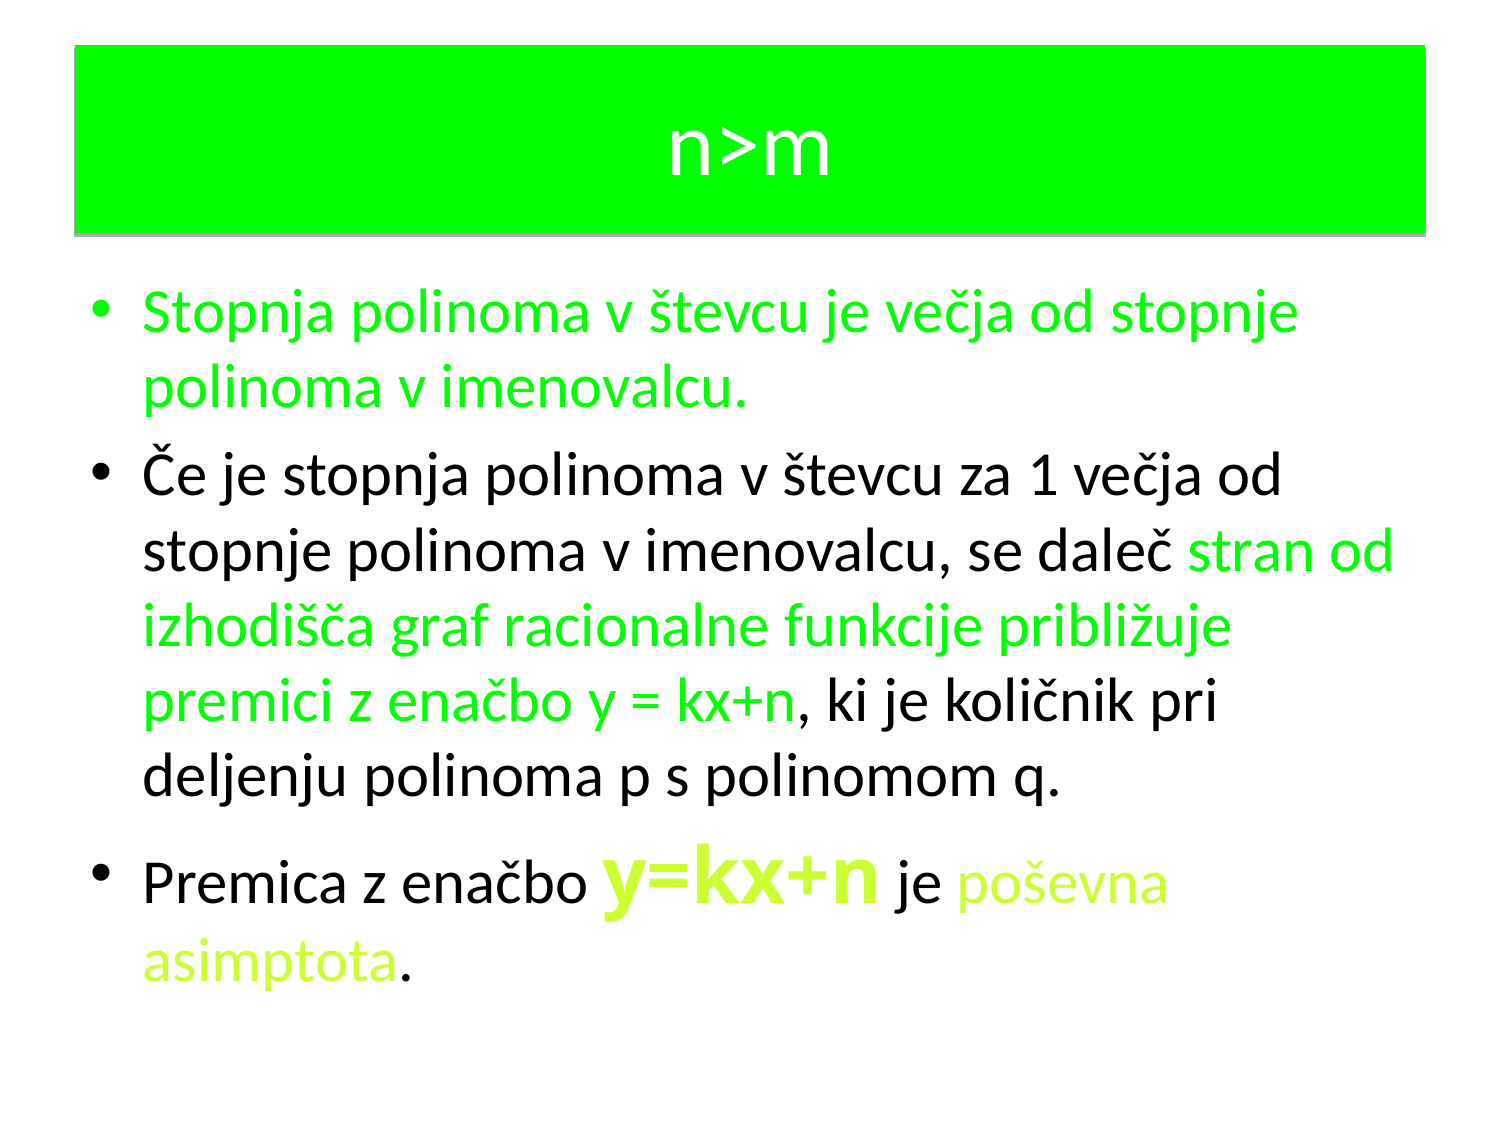

# n>m
Stopnja polinoma v števcu je večja od stopnje polinoma v imenovalcu.
Če je stopnja polinoma v števcu za 1 večja od stopnje polinoma v imenovalcu, se daleč stran od izhodišča graf racionalne funkcije približuje premici z enačbo y = kx+n, ki je količnik pri deljenju polinoma p s polinomom q.
Premica z enačbo y=kx+n je poševna asimptota.